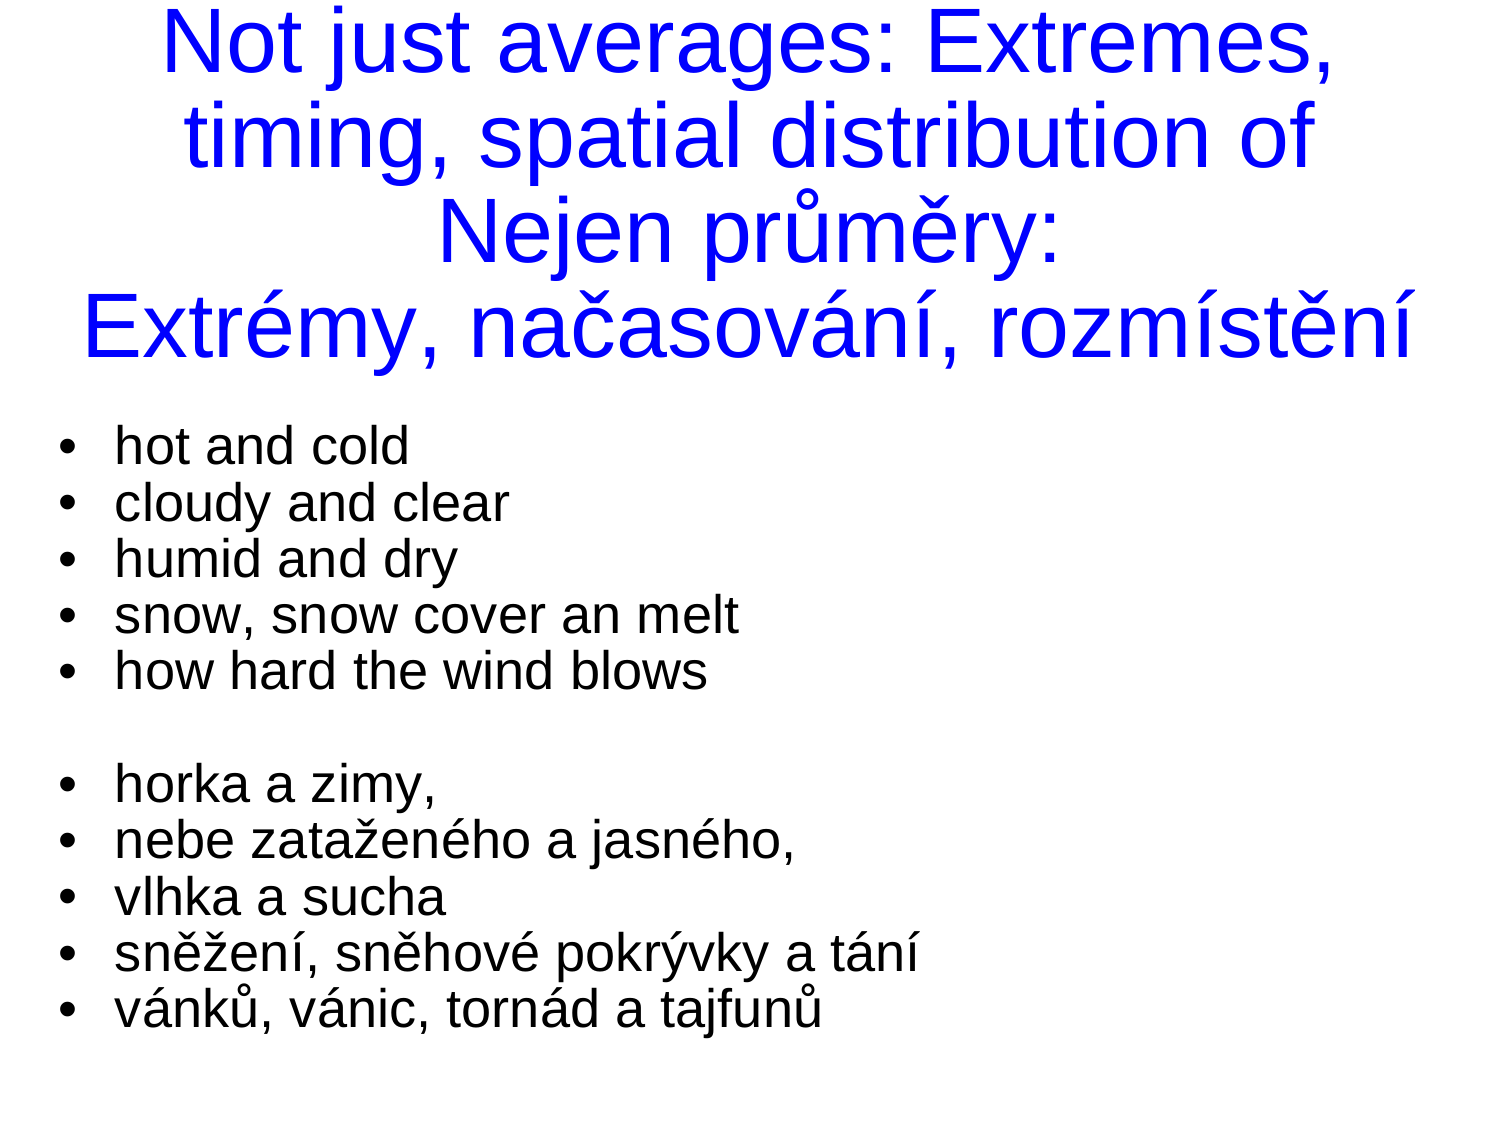

# Not just averages: Extremes, timing, spatial distribution of Nejen průměry: Extrémy, načasování, rozmístění
hot and cold
cloudy and clear
humid and dry
snow, snow cover an melt
how hard the wind blows
horka a zimy,
nebe zataženého a jasného,
vlhka a sucha
sněžení, sněhové pokrývky a tání
vánků, vánic, tornád a tajfunů